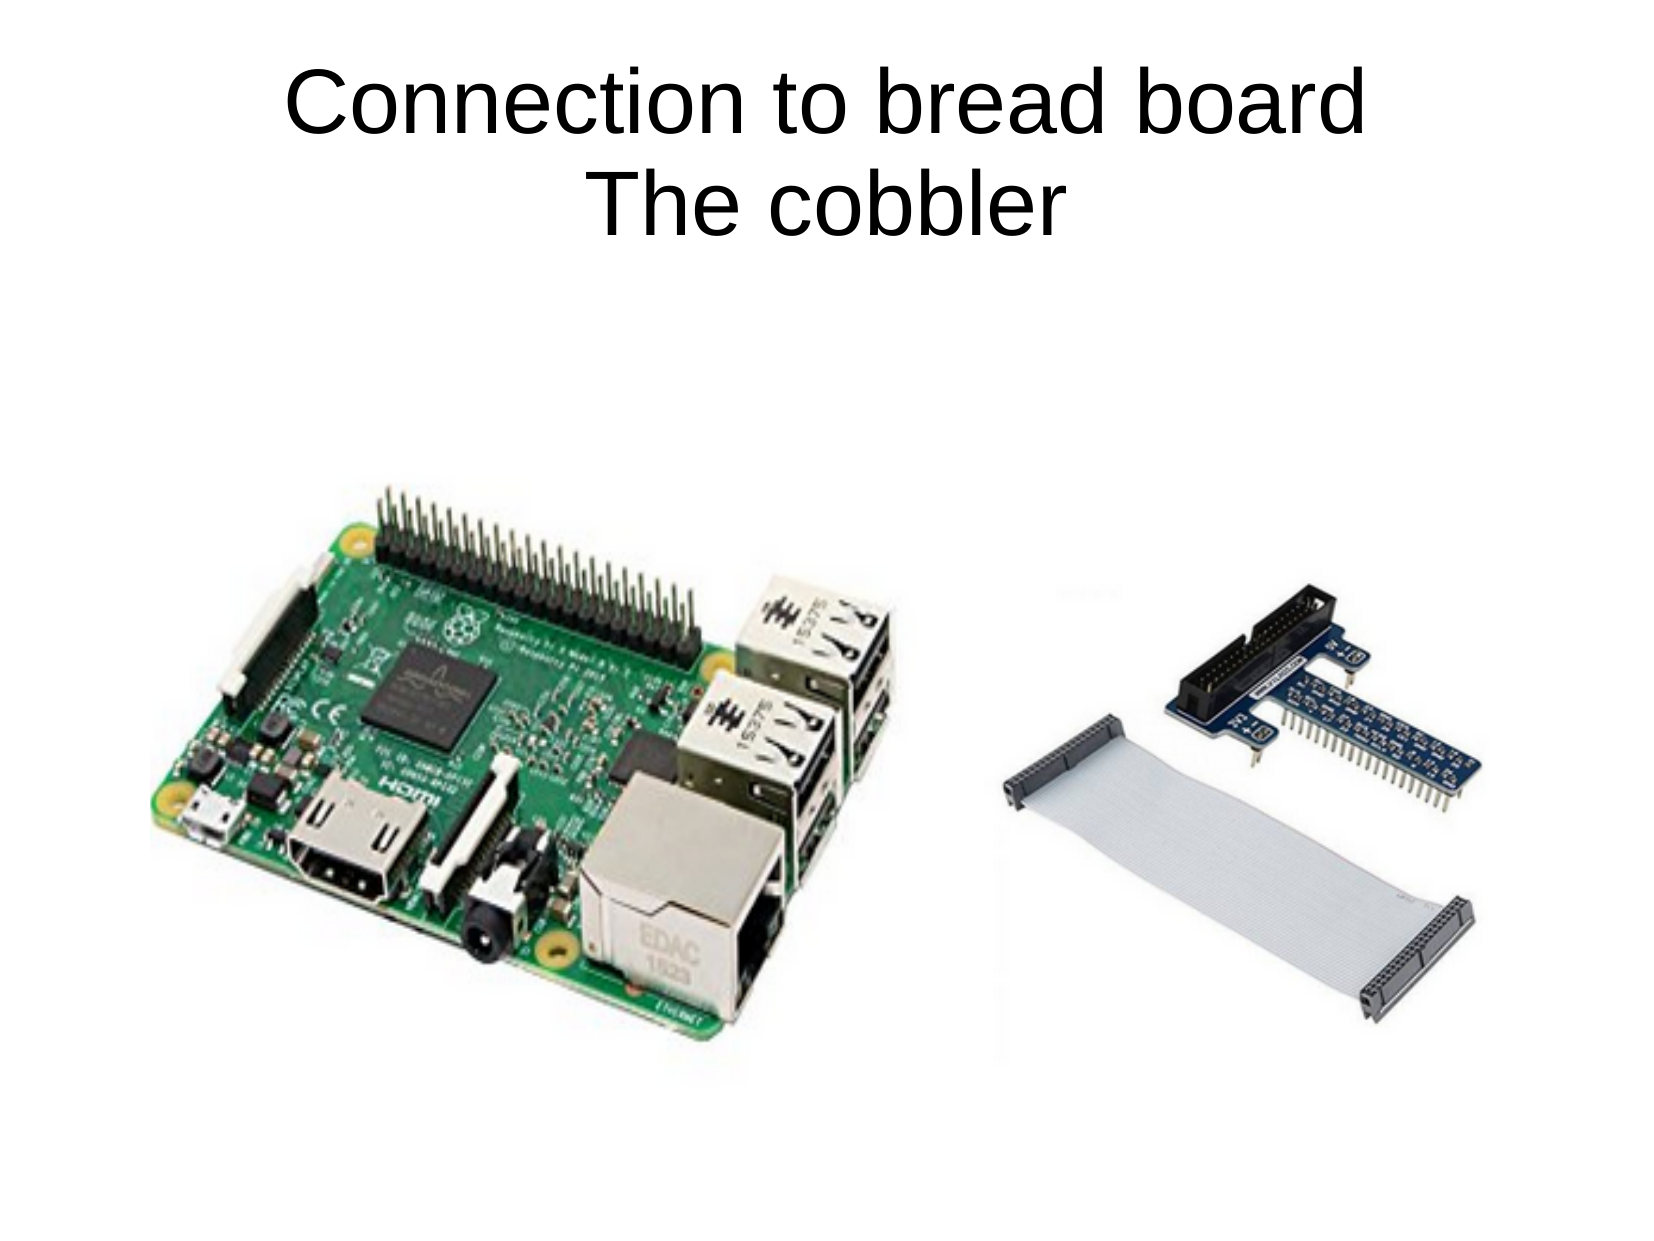

# Connection to bread board The cobbler